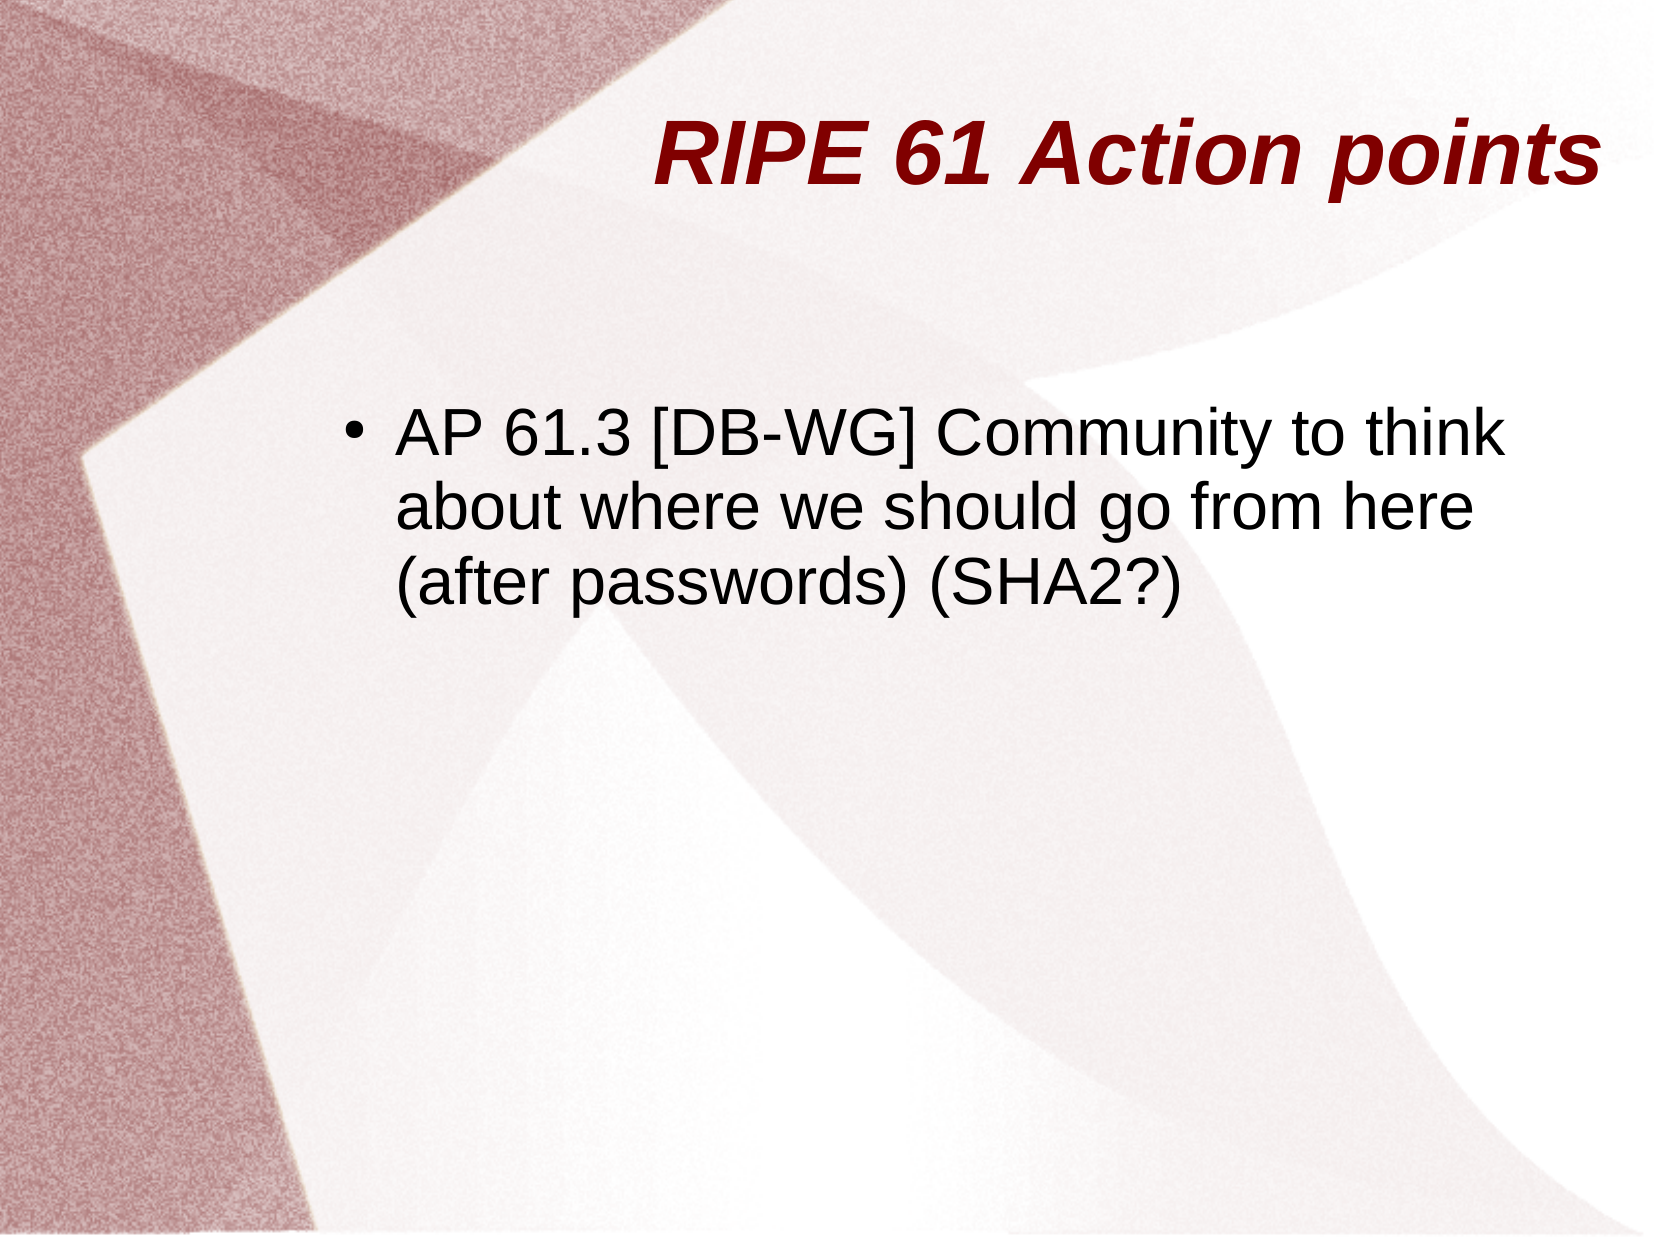

# RIPE 61 Action points
AP 61.3 [DB-WG] Community to think about where we should go from here (after passwords) (SHA2?)